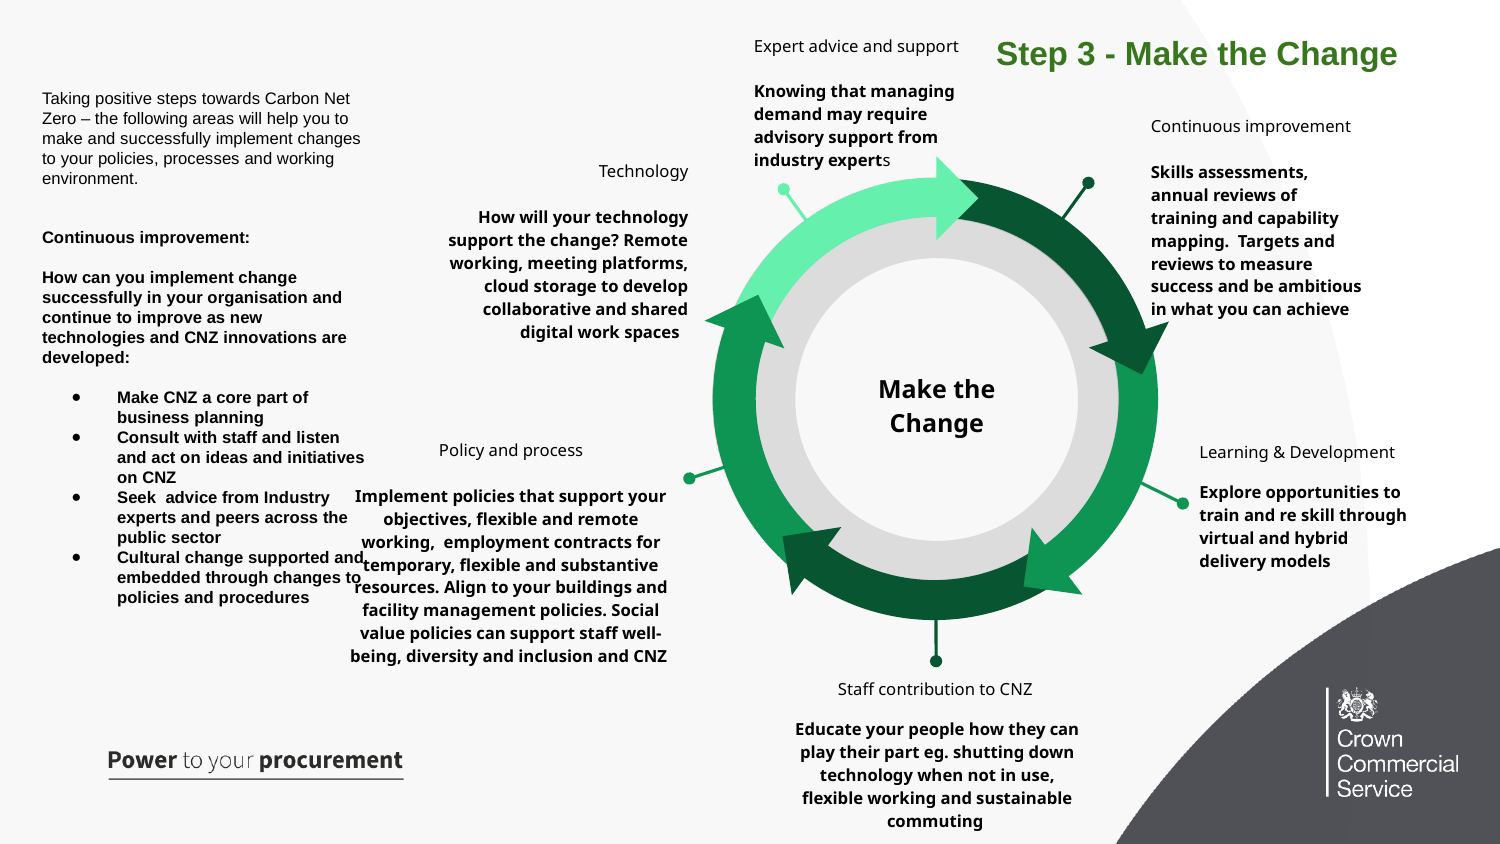

Expert advice and support
Knowing that managing demand may require advisory support from industry experts
Step 3 - Make the Change
Taking positive steps towards Carbon Net Zero – the following areas will help you to make and successfully implement changes to your policies, processes and working environment.
Continuous improvement:
How can you implement change successfully in your organisation and continue to improve as new technologies and CNZ innovations are developed:
Make CNZ a core part of business planning
Consult with staff and listen and act on ideas and initiatives on CNZ
Seek advice from Industry experts and peers across the public sector
Cultural change supported and embedded through changes to policies and procedures
Continuous improvement
Skills assessments, annual reviews of training and capability mapping. Targets and reviews to measure success and be ambitious in what you can achieve
Technology
How will your technology support the change? Remote working, meeting platforms, cloud storage to develop collaborative and shared digital work spaces
Make the Change
Policy and process
Implement policies that support your objectives, flexible and remote working, employment contracts for temporary, flexible and substantive resources. Align to your buildings and facility management policies. Social value policies can support staff well-being, diversity and inclusion and CNZ
Learning & Development
Explore opportunities to train and re skill through virtual and hybrid delivery models
Staff contribution to CNZ
Educate your people how they can play their part eg. shutting down technology when not in use, flexible working and sustainable commuting